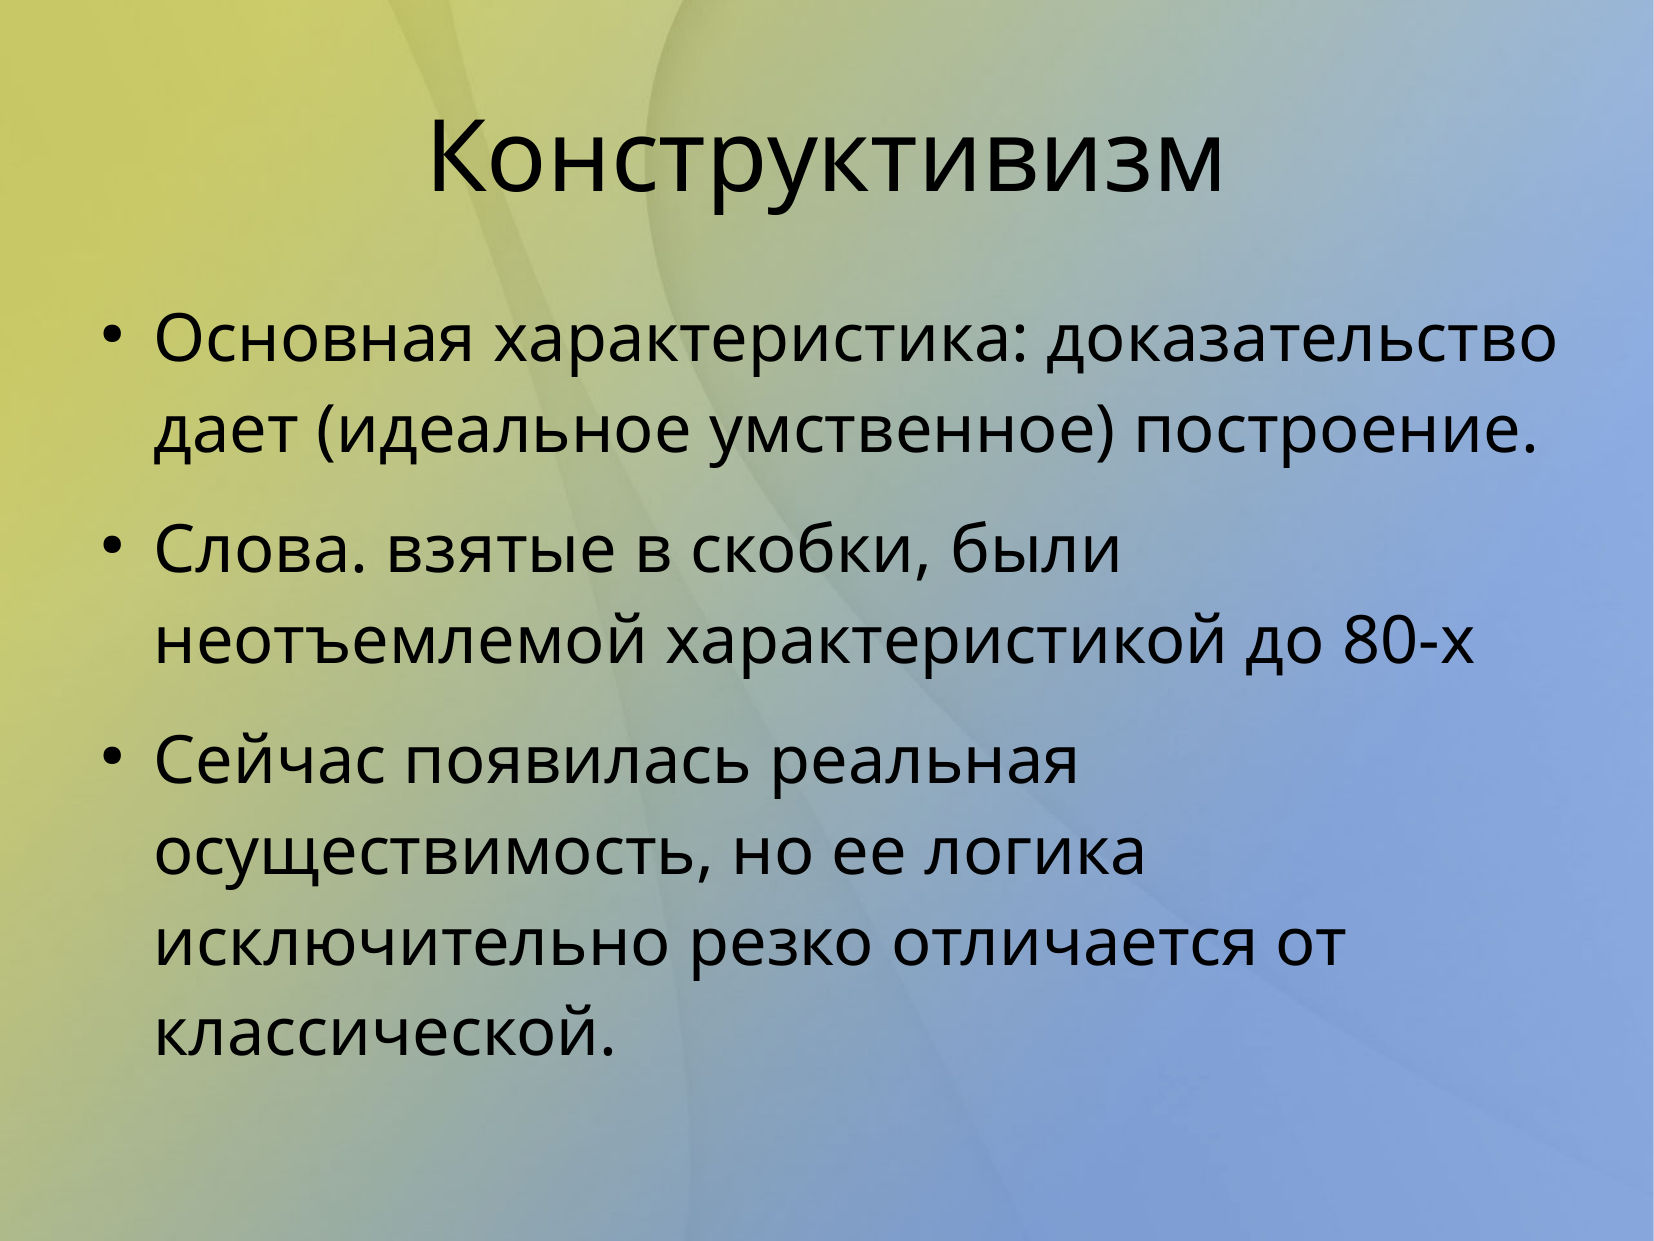

# Конструктивизм
Основная характеристика: доказательство дает (идеальное умственное) построение.
Слова. взятые в скобки, были неотъемлемой характеристикой до 80-х
Сейчас появилась реальная осуществимость, но ее логика исключительно резко отличается от классической.